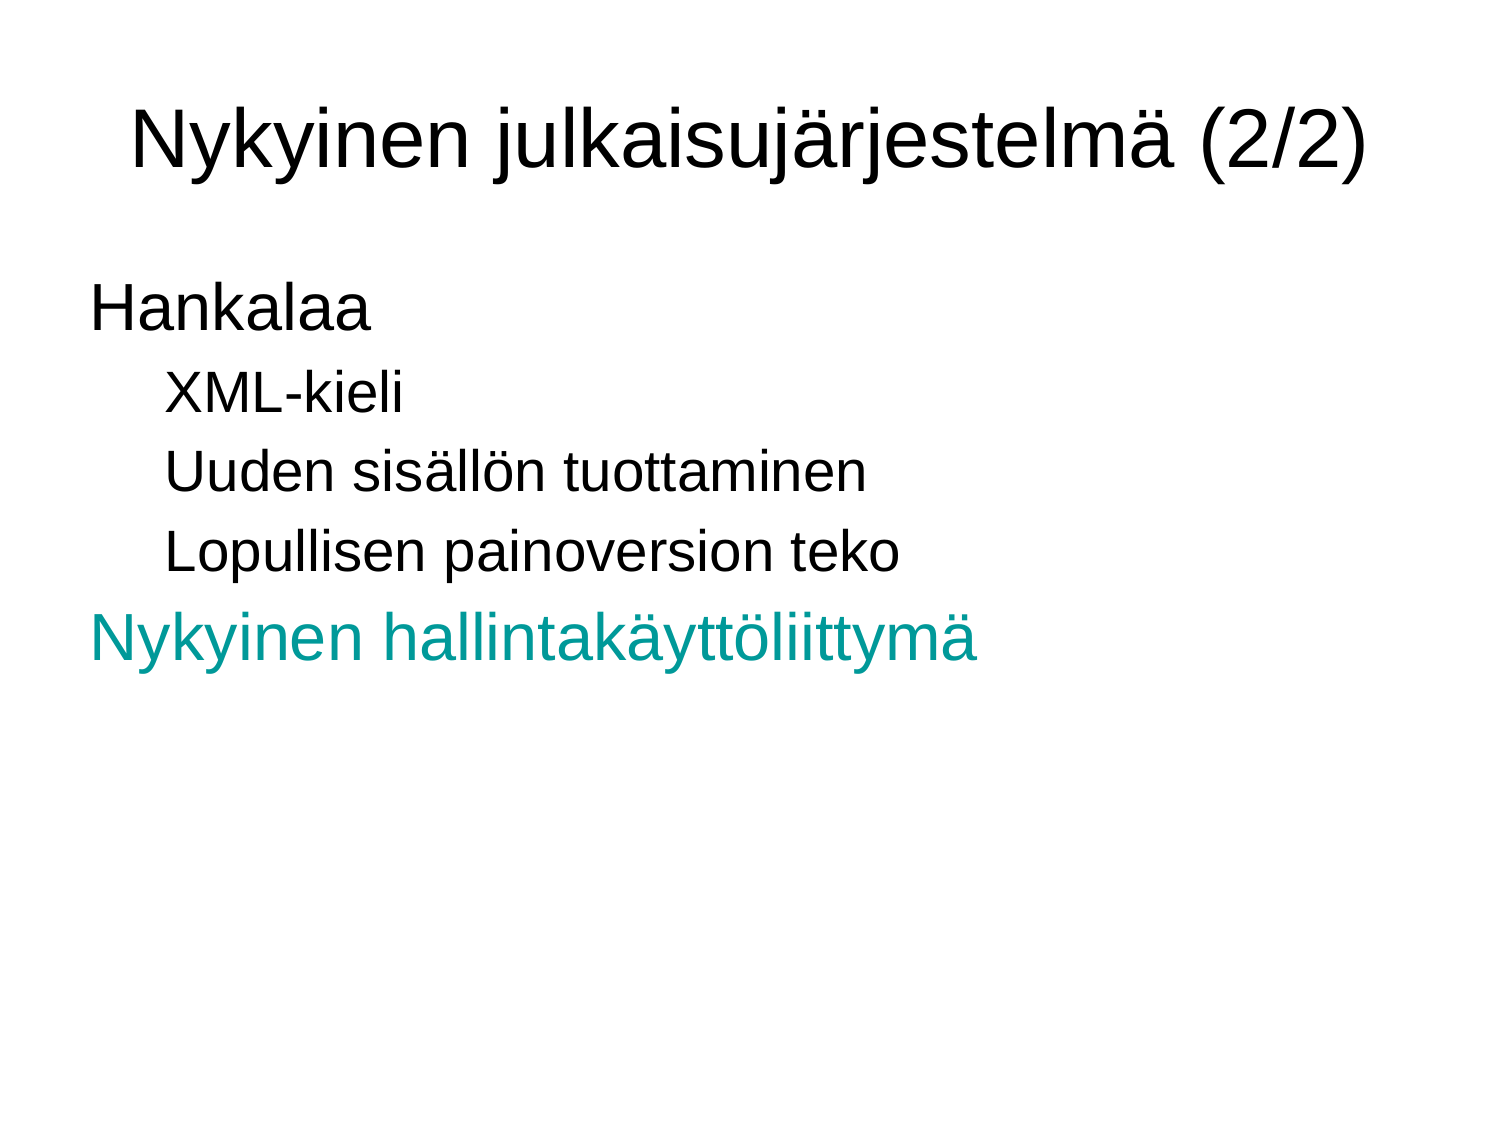

# Nykyinen julkaisujärjestelmä (2/2)
Hankalaa
XML-kieli
Uuden sisällön tuottaminen
Lopullisen painoversion teko
Nykyinen hallintakäyttöliittymä